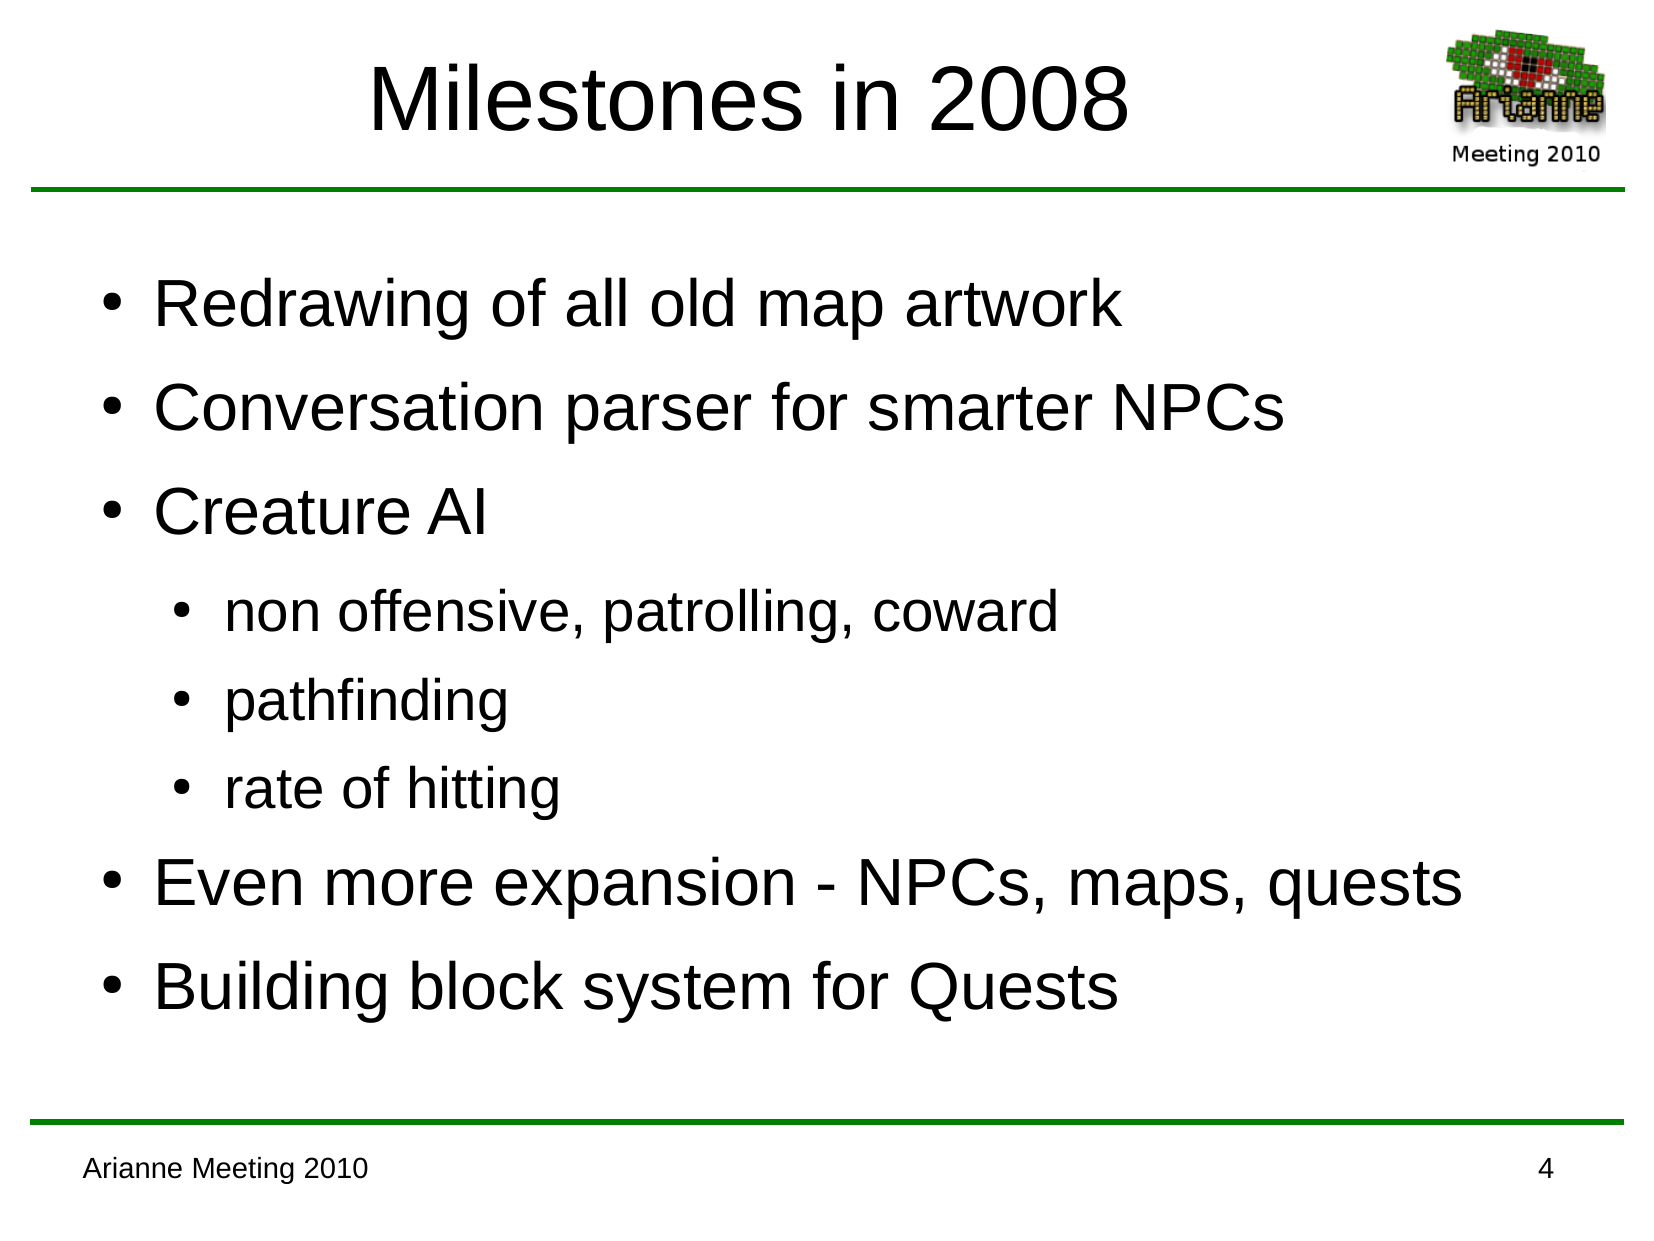

# Milestones in 2008
Redrawing of all old map artwork
Conversation parser for smarter NPCs
Creature AI
non offensive, patrolling, coward
pathfinding
rate of hitting
Even more expansion - NPCs, maps, quests
Building block system for Quests
2010-03-13
4